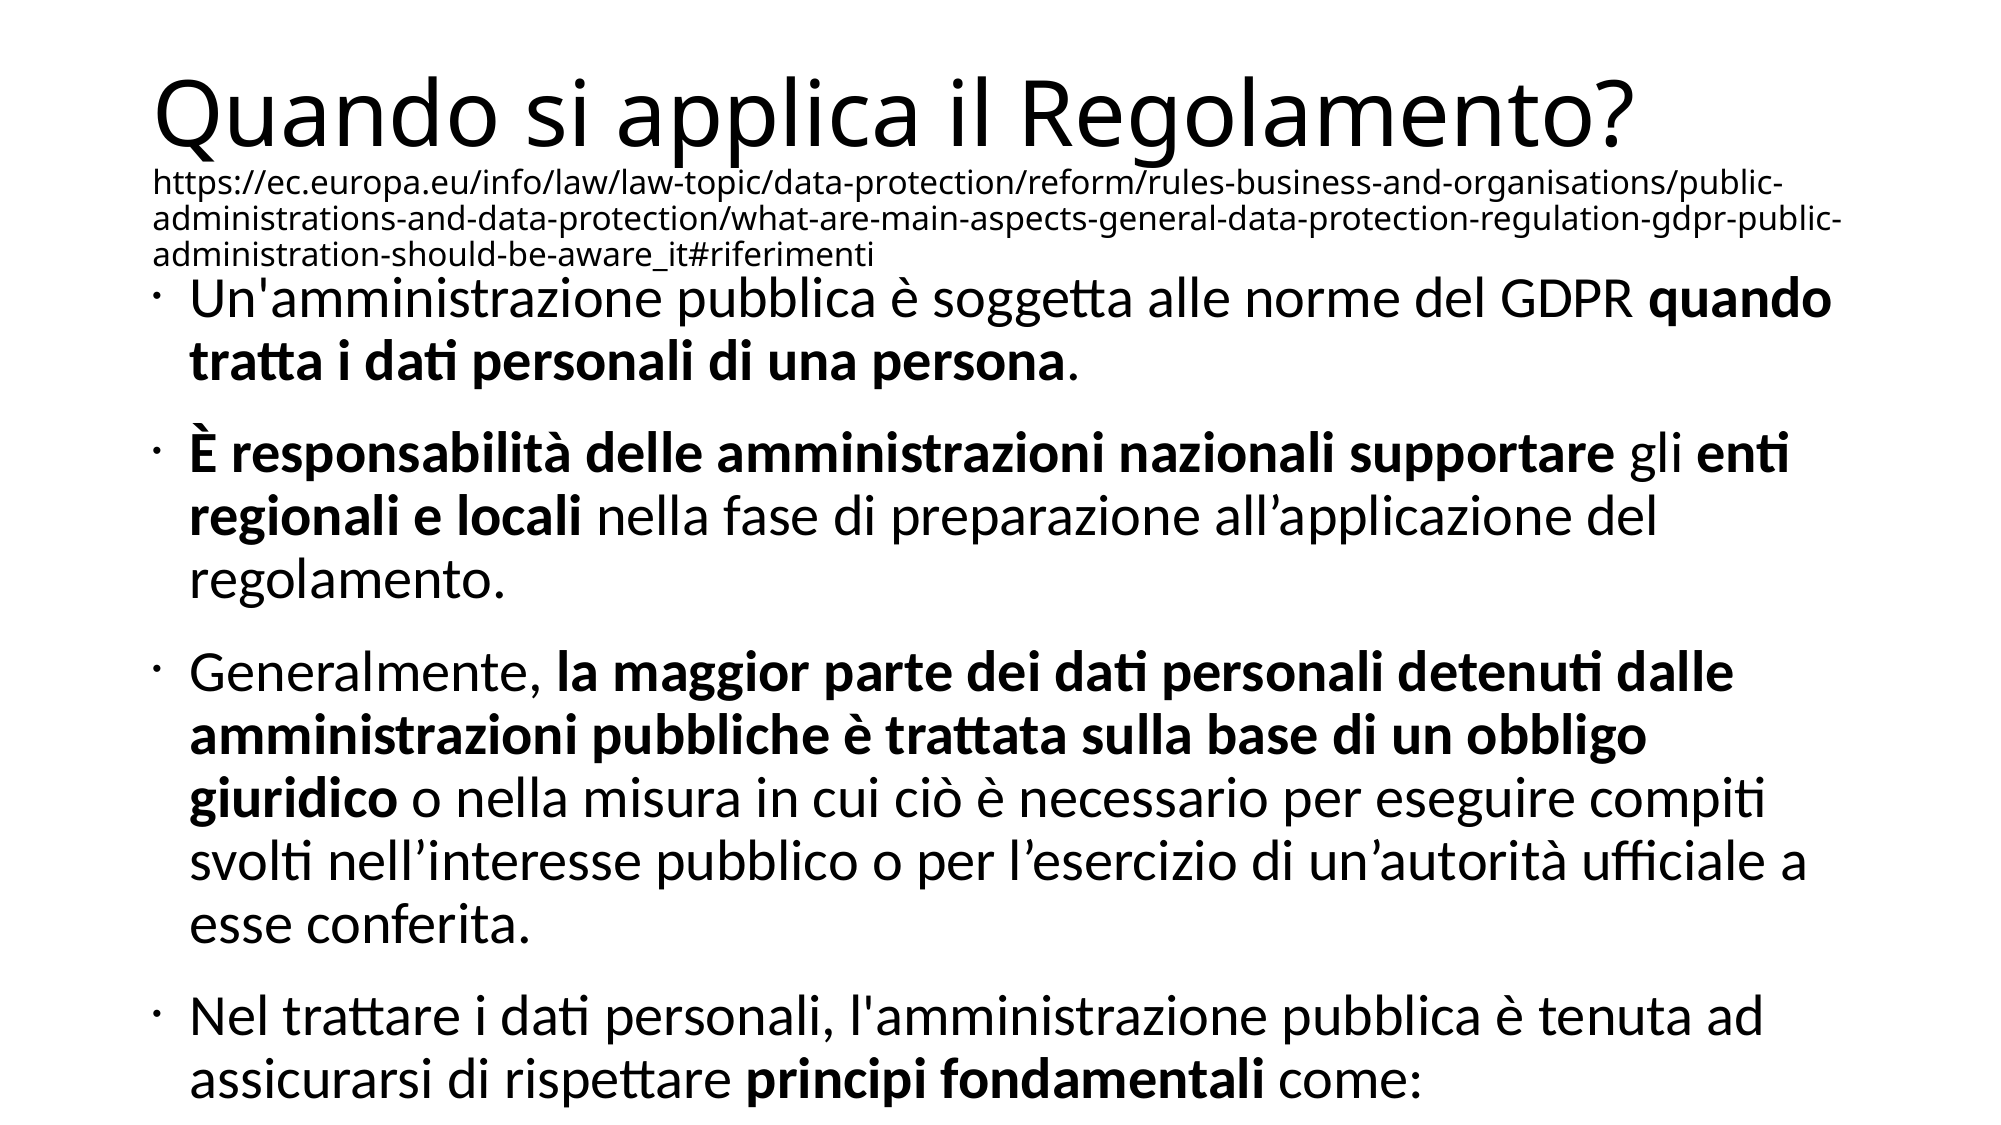

# Quando si applica il Regolamento? https://ec.europa.eu/info/law/law-topic/data-protection/reform/rules-business-and-organisations/public-administrations-and-data-protection/what-are-main-aspects-general-data-protection-regulation-gdpr-public-administration-should-be-aware_it#riferimenti
Un'amministrazione pubblica è soggetta alle norme del GDPR quando tratta i dati personali di una persona.
È responsabilità delle amministrazioni nazionali supportare gli enti regionali e locali nella fase di preparazione all’applicazione del regolamento.
Generalmente, la maggior parte dei dati personali detenuti dalle amministrazioni pubbliche è trattata sulla base di un obbligo giuridico o nella misura in cui ciò è necessario per eseguire compiti svolti nell’interesse pubblico o per l’esercizio di un’autorità ufficiale a esse conferita.
Nel trattare i dati personali, l'amministrazione pubblica è tenuta ad assicurarsi di rispettare principi fondamentali come:
trattamento corretto e lecito;
limitazione delle finalità;
minimizzazione e conservazione dei dati (principio di adeguatezza, pertinenza e riferimento ai limiti ai dati)
In caso di trattamento su base giuridica, la legge in questione deve già garantire che tali principi siano osservati (ad esempio i tipi di dati, il periodo di conservazione e le misure di salvaguardia adeguate).Prima di trattare i dati personali, è necessario informare le persone in merito al trattamento: le sue finalità, i tipi di dati raccolti, i destinatari e i loro diritti di protezione dei dati.